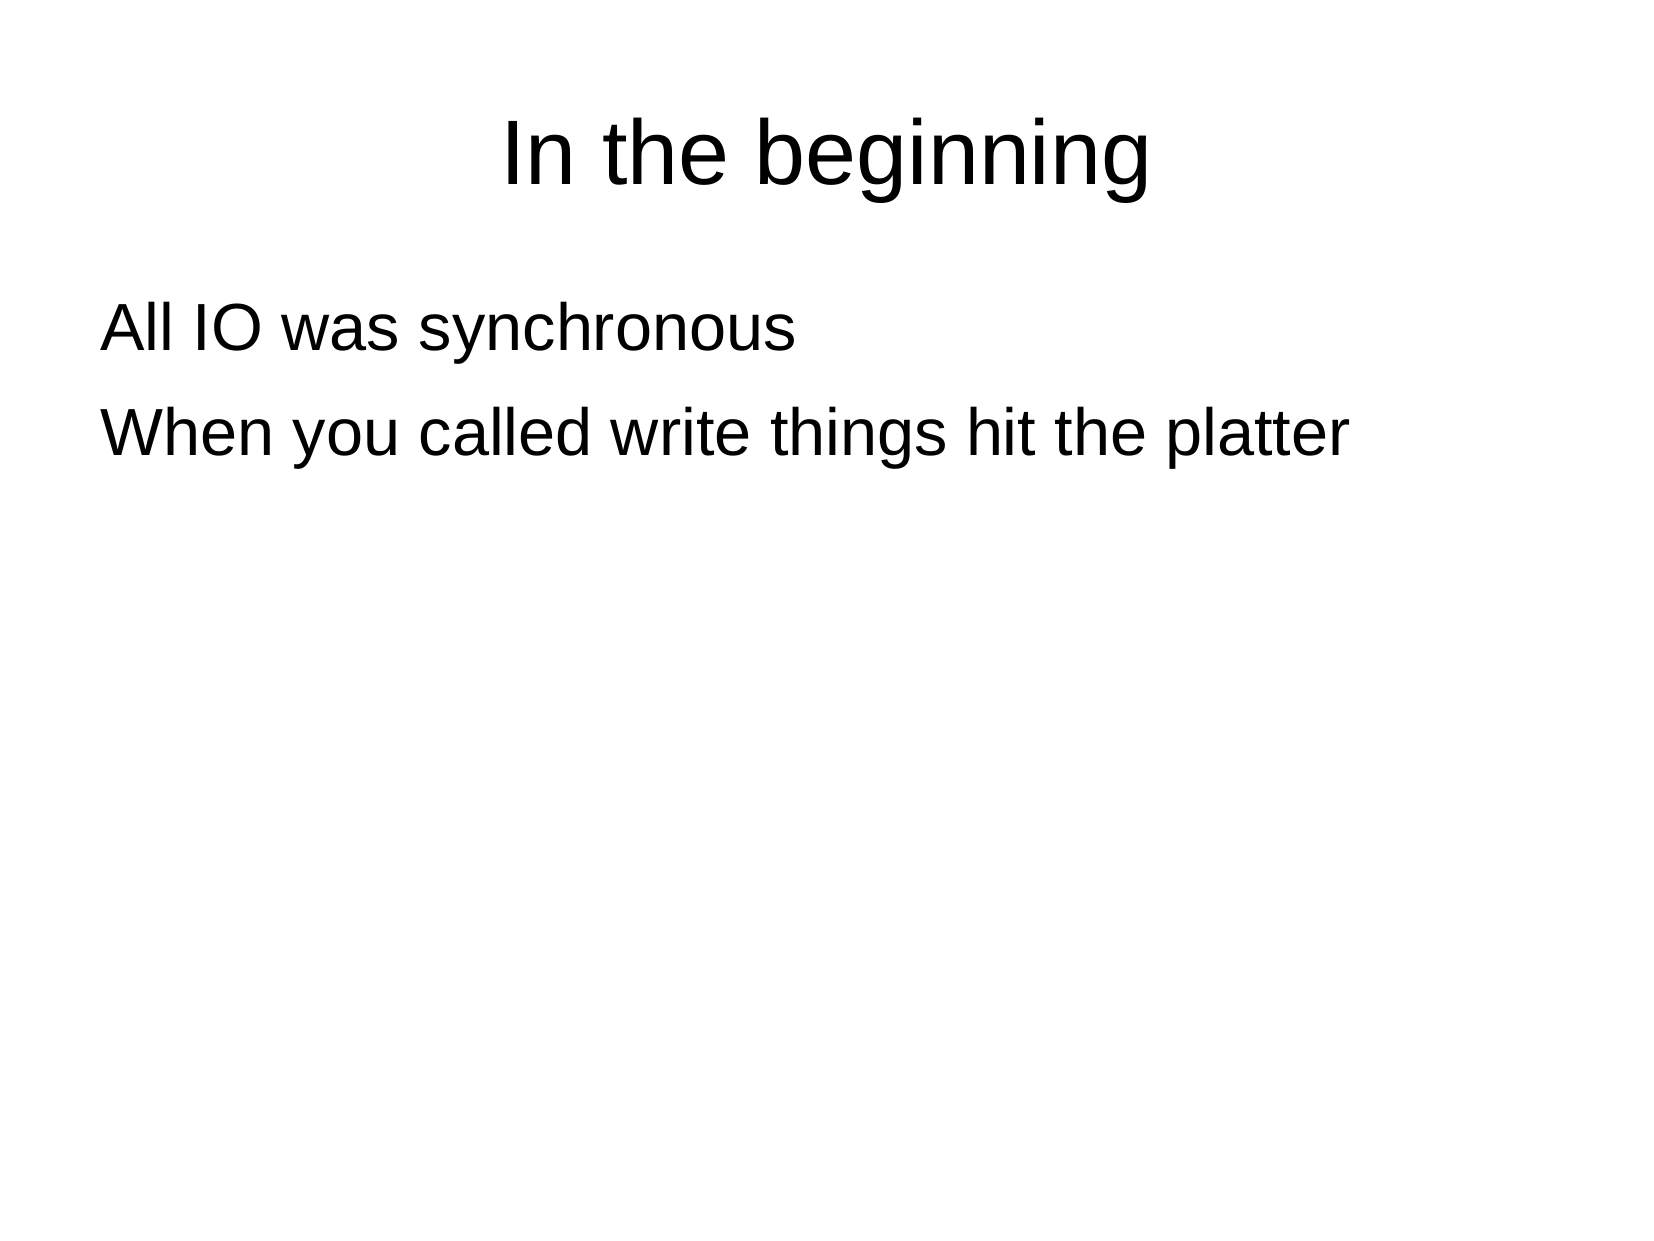

# In the beginning
All IO was synchronous
When you called write things hit the platter